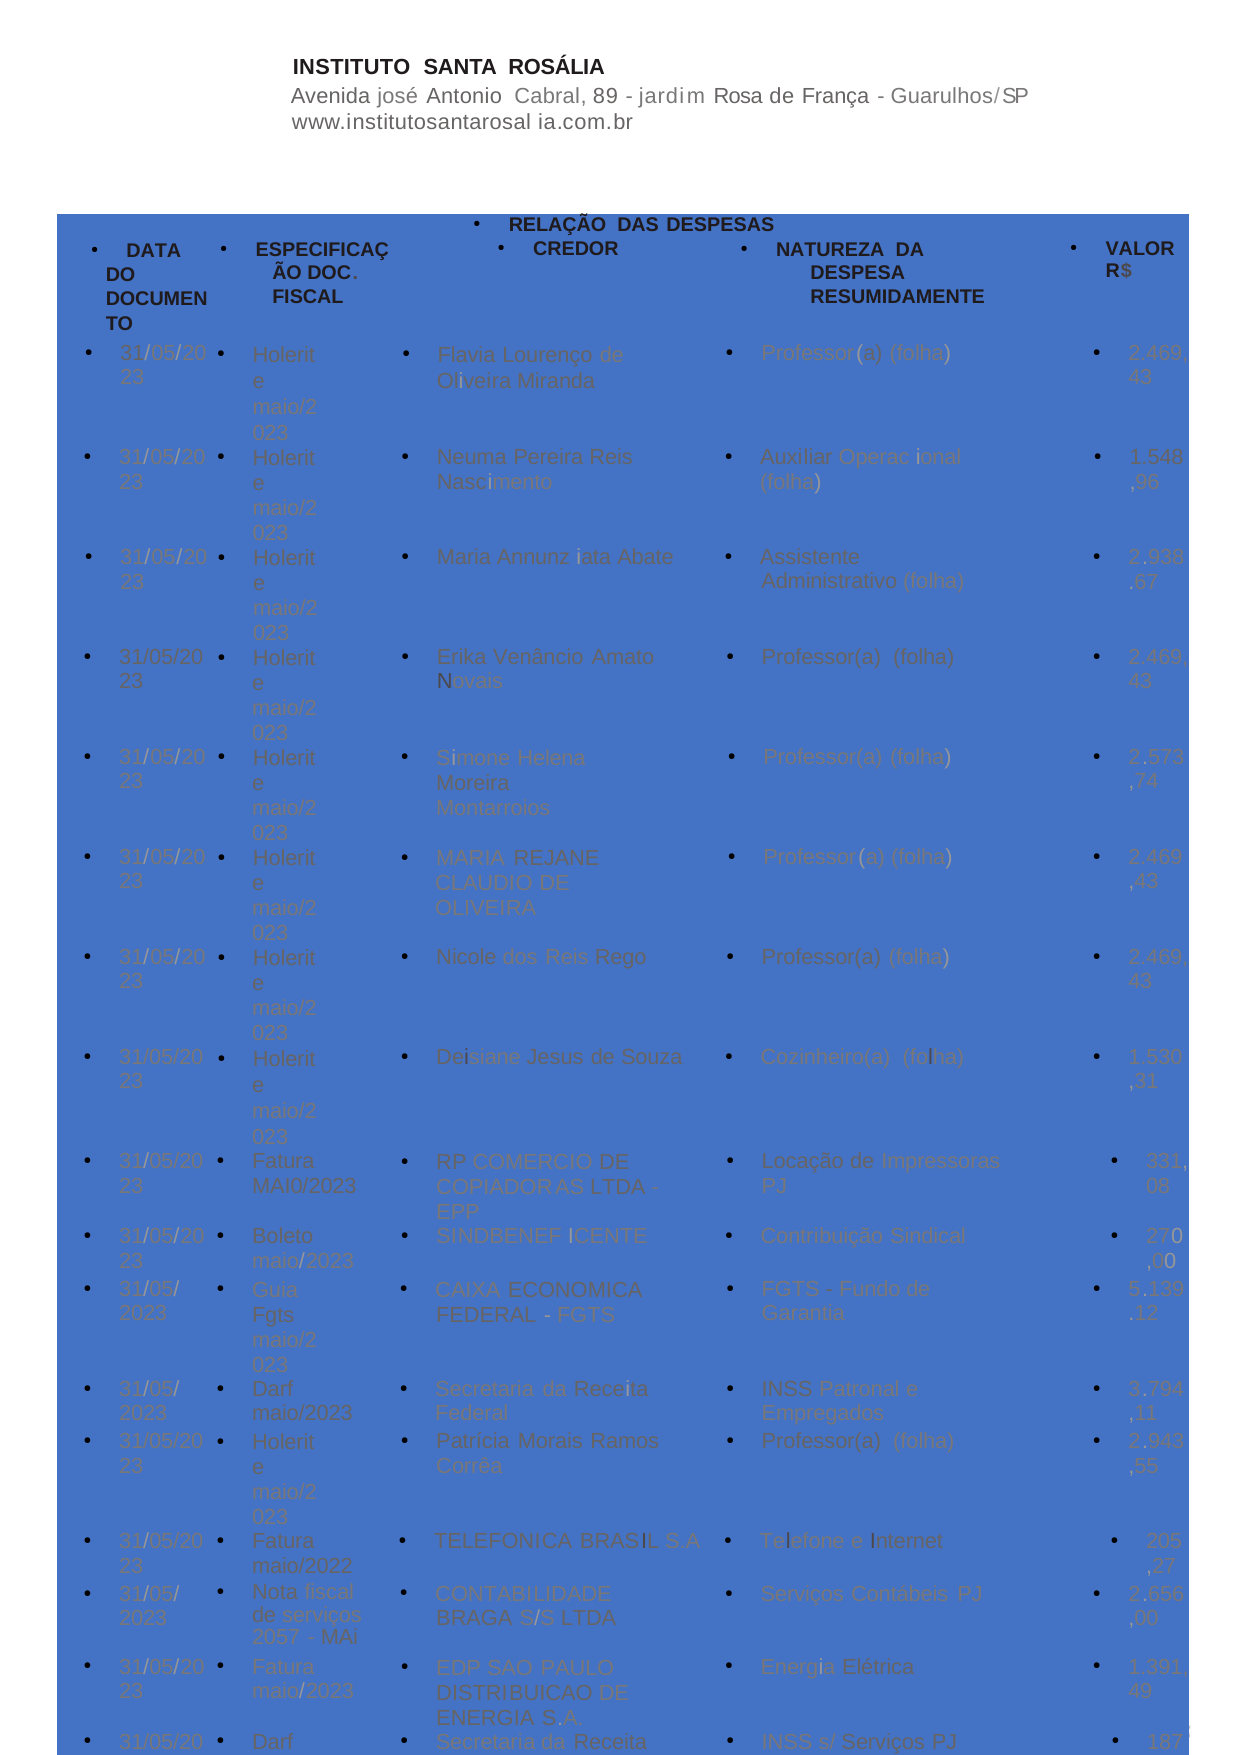

INSTITUTO SANTA ROSÁLIA
Avenida josé Antonio Cabral,89 - jardim Rosa de França - Guarulhos/SP www.institutosantarosal ia.com.br
| RELAÇÃO DAS DESPESAS | | | | |
| --- | --- | --- | --- | --- |
| DATA DO DOCUMENTO | ESPECIFICAÇÃO DOC. FISCAL | CREDOR | NATUREZA DA DESPESA RESUMIDAMENTE | VALOR R$ |
| 31/05/2023 | Holerite maio/2023 | Flavia Lourenço de Oliveira Miranda | Professor(a) (folha) | 2.469,43 |
| 31/05/2023 | Holerite maio/2023 | Neuma Pereira Reis Nascimento | Auxiliar Operac ional (folha) | 1.548,96 |
| 31/05/2023 | Holerite maio/2023 | Maria Annunz iata Abate | Assistente Administrativo (folha) | 2.938.67 |
| 31/05/2023 | Holerite maio/2023 | Erika Venâncio Amato Novais | Professor(a) (folha) | 2.469,43 |
| 31/05/2023 | Holerite maio/2023 | Simone Helena Moreira Montarroios | Professor(a) (folha) | 2.573,74 |
| 31/05/2023 | Holerite maio/2023 | MARIA REJANE CLAUDIO DE OLIVEIRA | Professor(a) (folha) | 2.469,43 |
| 31/05/2023 | Holerite maio/2023 | Nicole dos Reis Rego | Professor(a) (folha) | 2.469,43 |
| 31/05/2023 | Holerite maio/2023 | Deisiane Jesus de Souza | Cozinheiro(a) (folha) | 1.530,31 |
| 31/05/2023 | Fatura MAI0/2023 | RP COMERCIO DE COPIADORAS LTDA -EPP | Locação de Impressoras PJ | 331,08 |
| 31/05/2023 | Boleto maio/2023 | SINDBENEF ICENTE | Contribuição Sindical | 270,00 |
| 31/05/ 2023 | Guia Fgts maio/2023 | CAIXA ECONOMICA FEDERAL - FGTS | FGTS - Fundo de Garantia | 5.139.12 |
| 31/05/ 2023 | Darf maio/2023 | Secretaria da Receita Federal | INSS Patronal e Empregados | 3.794,11 |
| 31/05/2023 | Holerite maio/2023 | Patrícia Morais Ramos Corrêa | Professor(a) (folha) | 2.943 ,55 |
| 31/05/2023 | Fatura maio/2022 | TELEFONICA BRASIL S.A | Telefone e Internet | 205 ,27 |
| 31/05/ 2023 | Nota fiscal de serviços 2057 - MAi | CONTABILIDADE BRAGA S/S LTDA | Serviços Contábeis PJ | 2.656,00 |
| 31/05/2023 | Fatura maio/2023 | EDP SAO PAULO DISTRIBUICAO DE ENERGIA S.A. | Energia Elétrica | 1.391,49 |
| 31/05/2023 | Darf maio/2023 | Secretaria da Receita Federal | INSS s/ Serviços PJ | 187.00 |
| 02/06/2023 | Boleto junho/23 | GUARUPASS - ASSOCIACAO DAS CONCESS IONAR IAS DE TRANSPORTE URBANO DE PASSAGEIROS DE GUARULHOS E REGIAO | Auxilio/Vale Transporte | 689 ,69 |
| 02/06/2023 | Nota fiscal de serviços 216331 JUN | sodexo pass do Brasil serv iços e comercio SA | Vale Alimentação/Refeição (empregados) | 3.974.40 |
| 05/06/2023 | Extrato/Tarifa junho/2023 | BANCO DO BRASIL SA (Agência. 2876) | Financeira | 5,00 |
| 22/06/2023 | Rescisão Rescisão | Arminda Pires da Silva Arruda | Rescisão Contratual - TRCT (folha) | 3.177,50 |